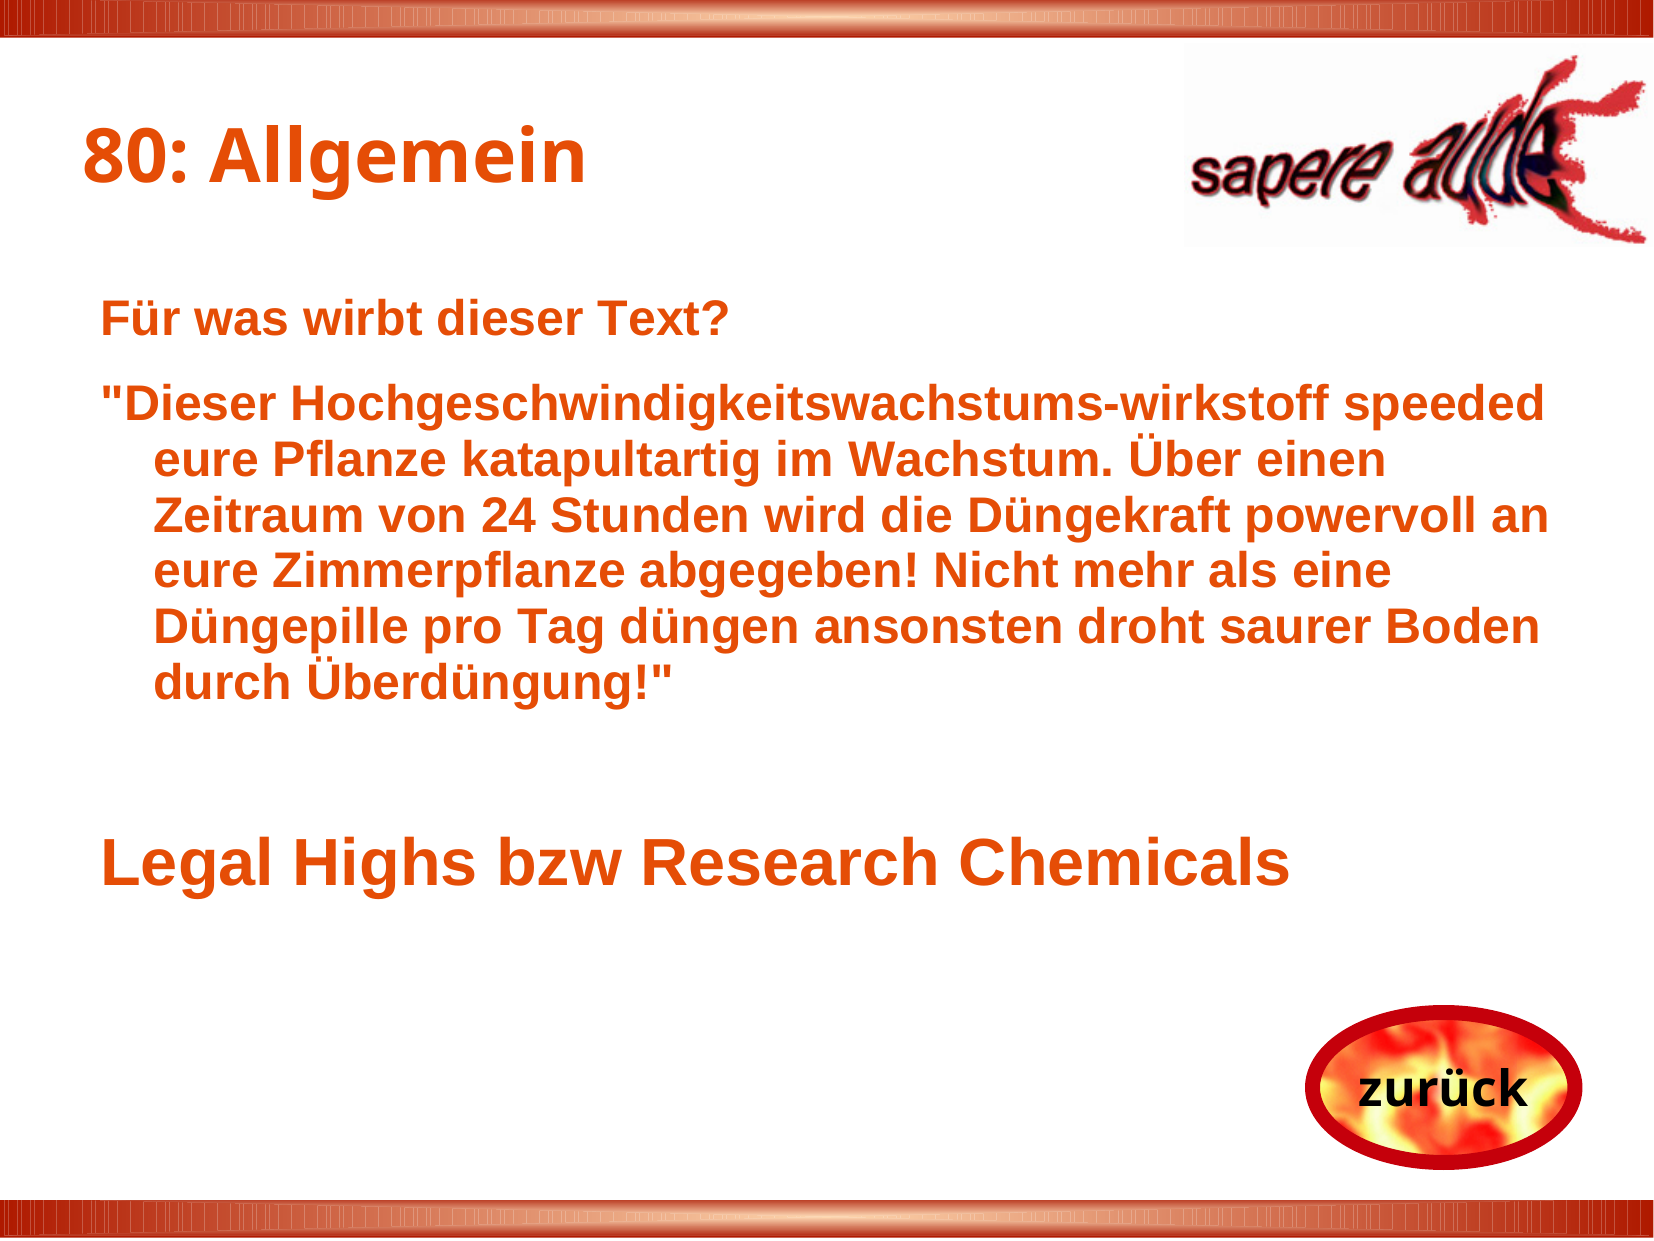

# 80: Allgemein
Für was wirbt dieser Text?
"Dieser Hochgeschwindigkeitswachstums-wirkstoff speeded eure Pflanze katapultartig im Wachstum. Über einen Zeitraum von 24 Stunden wird die Düngekraft powervoll an eure Zimmerpflanze abgegeben! Nicht mehr als eine Düngepille pro Tag düngen ansonsten droht saurer Boden durch Überdüngung!"
Legal Highs bzw Research Chemicals